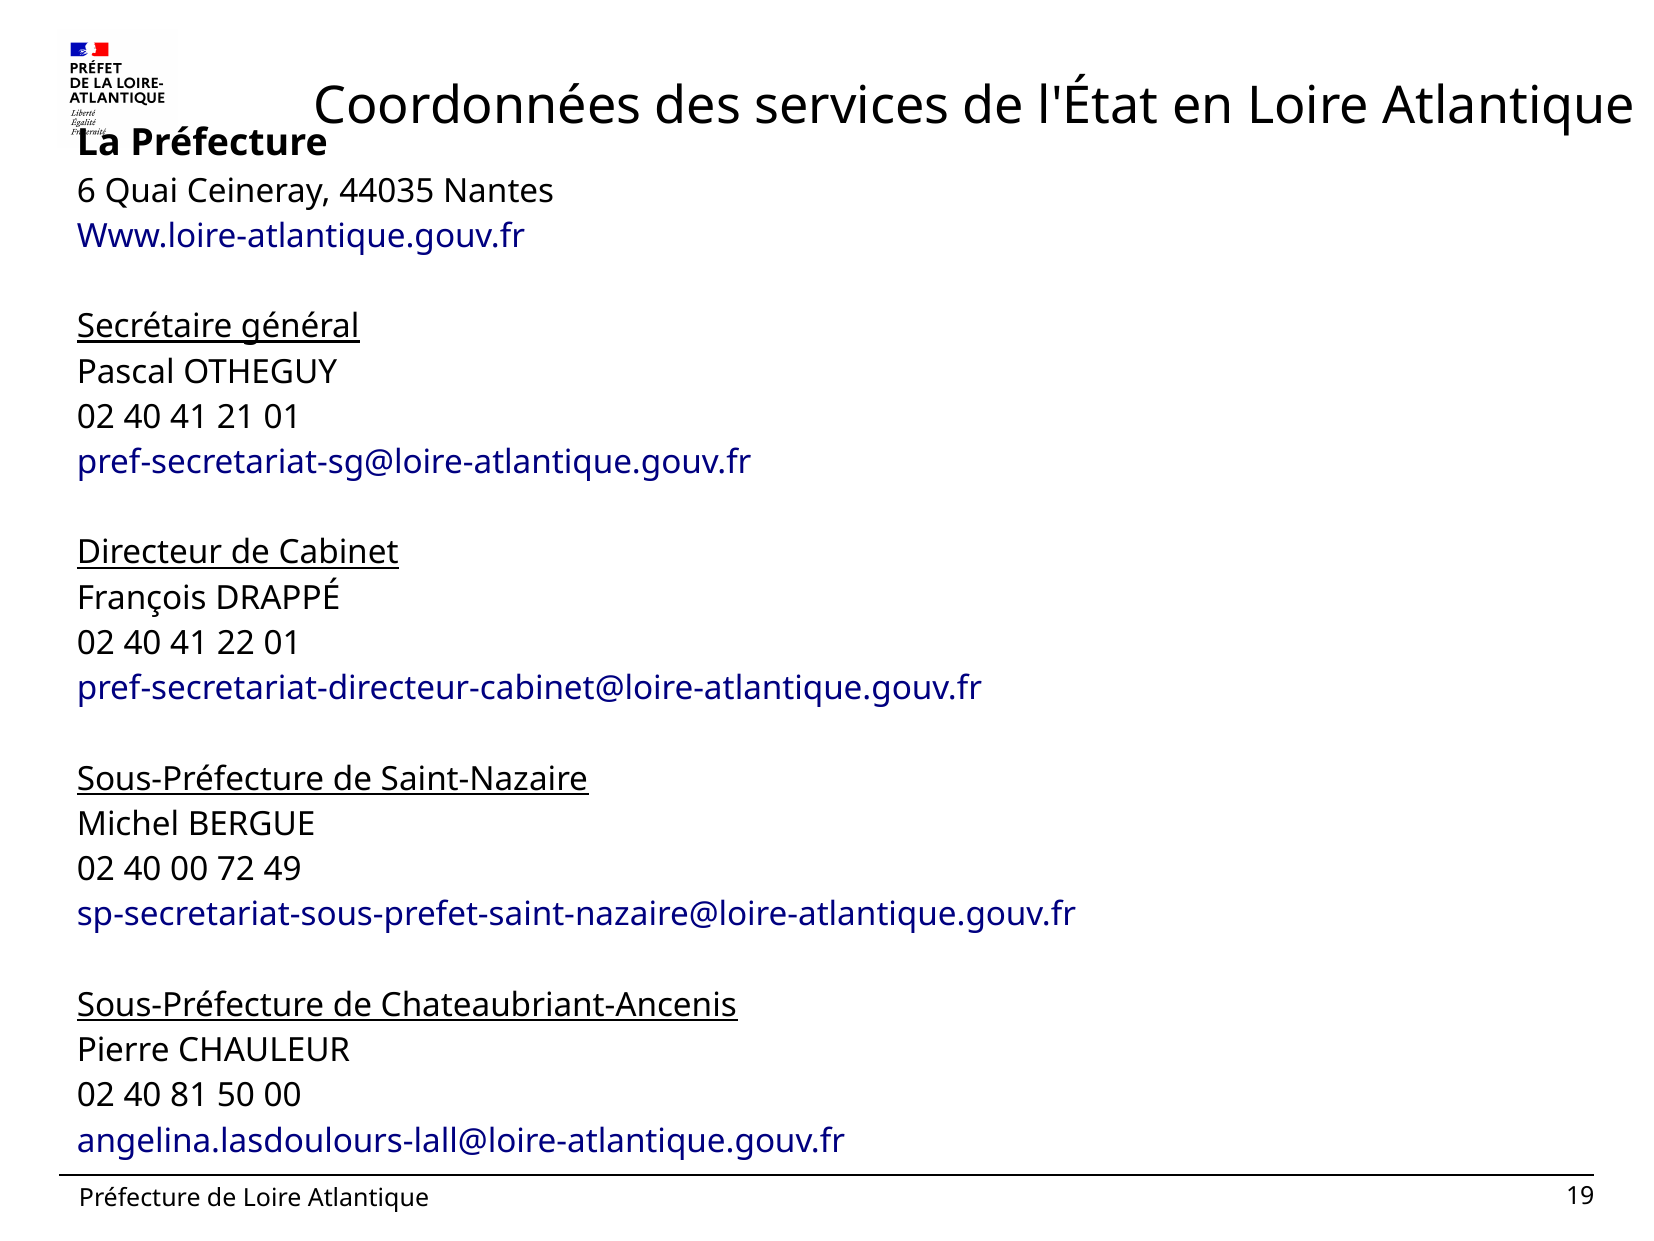

# Coordonnées des services de l'État en Loire Atlantique
La Préfecture
6 Quai Ceineray, 44035 Nantes
Www.loire-atlantique.gouv.fr
Secrétaire général
Pascal OTHEGUY
02 40 41 21 01
pref-secretariat-sg@loire-atlantique.gouv.fr
Directeur de Cabinet
François DRAPPÉ
02 40 41 22 01
pref-secretariat-directeur-cabinet@loire-atlantique.gouv.fr
Sous-Préfecture de Saint-Nazaire
Michel BERGUE
02 40 00 72 49
sp-secretariat-sous-prefet-saint-nazaire@loire-atlantique.gouv.fr
Sous-Préfecture de Chateaubriant-Ancenis
Pierre CHAULEUR
02 40 81 50 00
angelina.lasdoulours-lall@loire-atlantique.gouv.fr
19
Préfecture de Loire Atlantique